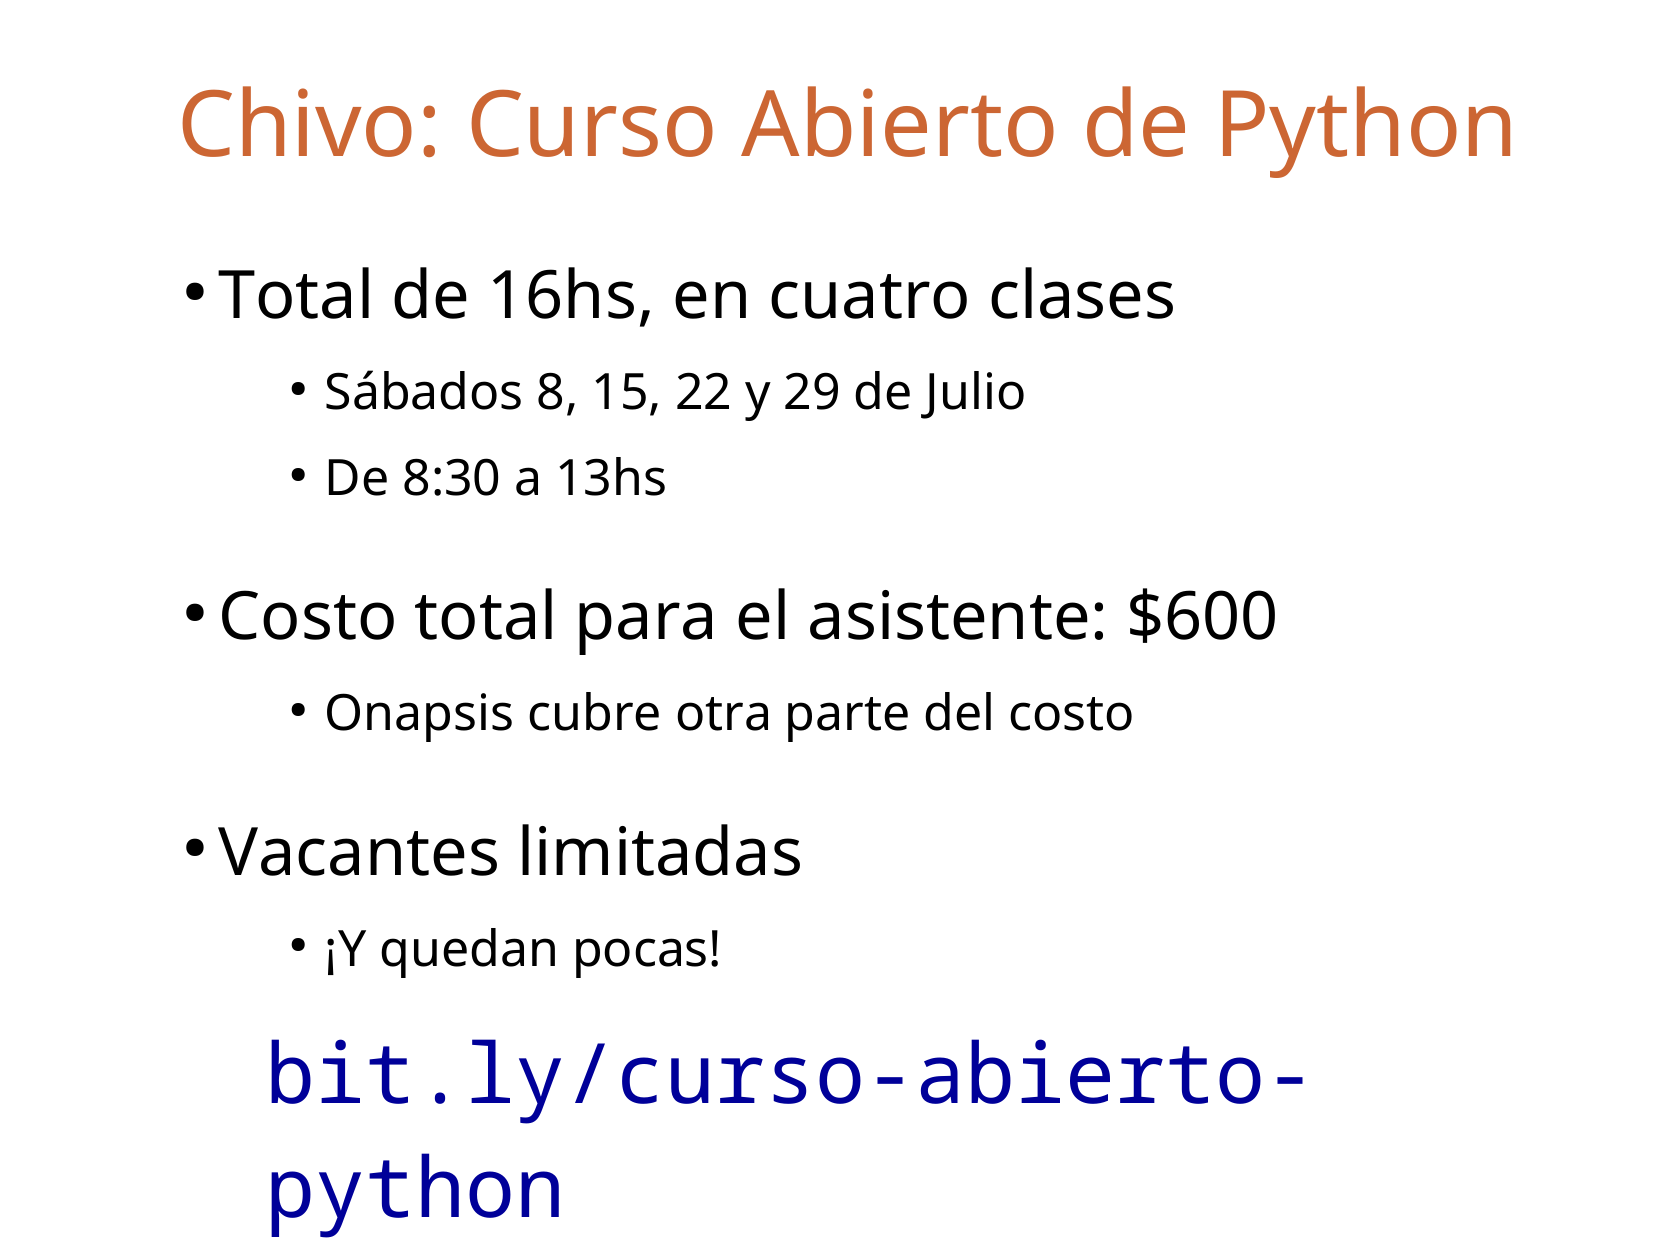

# Chivo: Curso Abierto de Python
Total de 16hs, en cuatro clases
Sábados 8, 15, 22 y 29 de Julio
De 8:30 a 13hs
Costo total para el asistente: $600
Onapsis cubre otra parte del costo
Vacantes limitadas
¡Y quedan pocas!
bit.ly/curso-abierto-python